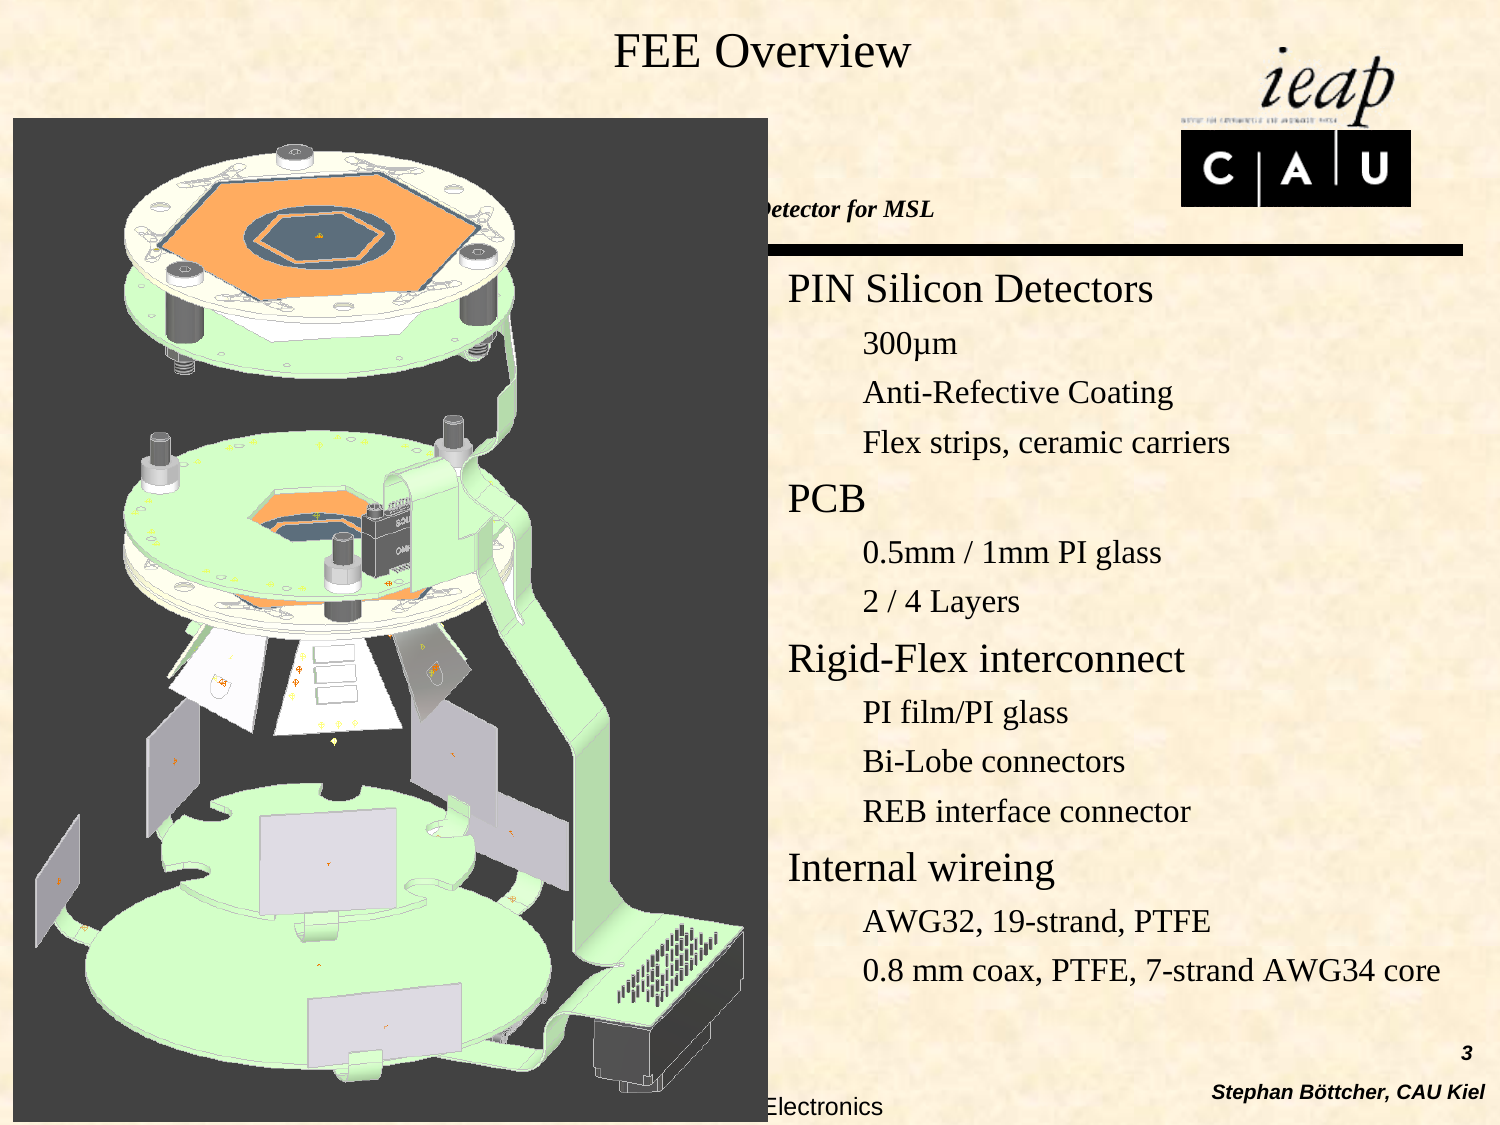

# FEE Overview
PIN Silicon Detectors
300µm
Anti-Refective Coating
Flex strips, ceramic carriers
PCB
0.5mm / 1mm PI glass
2 / 4 Layers
Rigid-Flex interconnect
PI film/PI glass
Bi-Lobe connectors
REB interface connector
Internal wireing
AWG32, 19-strand, PTFE
0.8 mm coax, PTFE, 7-strand AWG34 core
3
March 20, 2007
RSH Front-End-Electronics